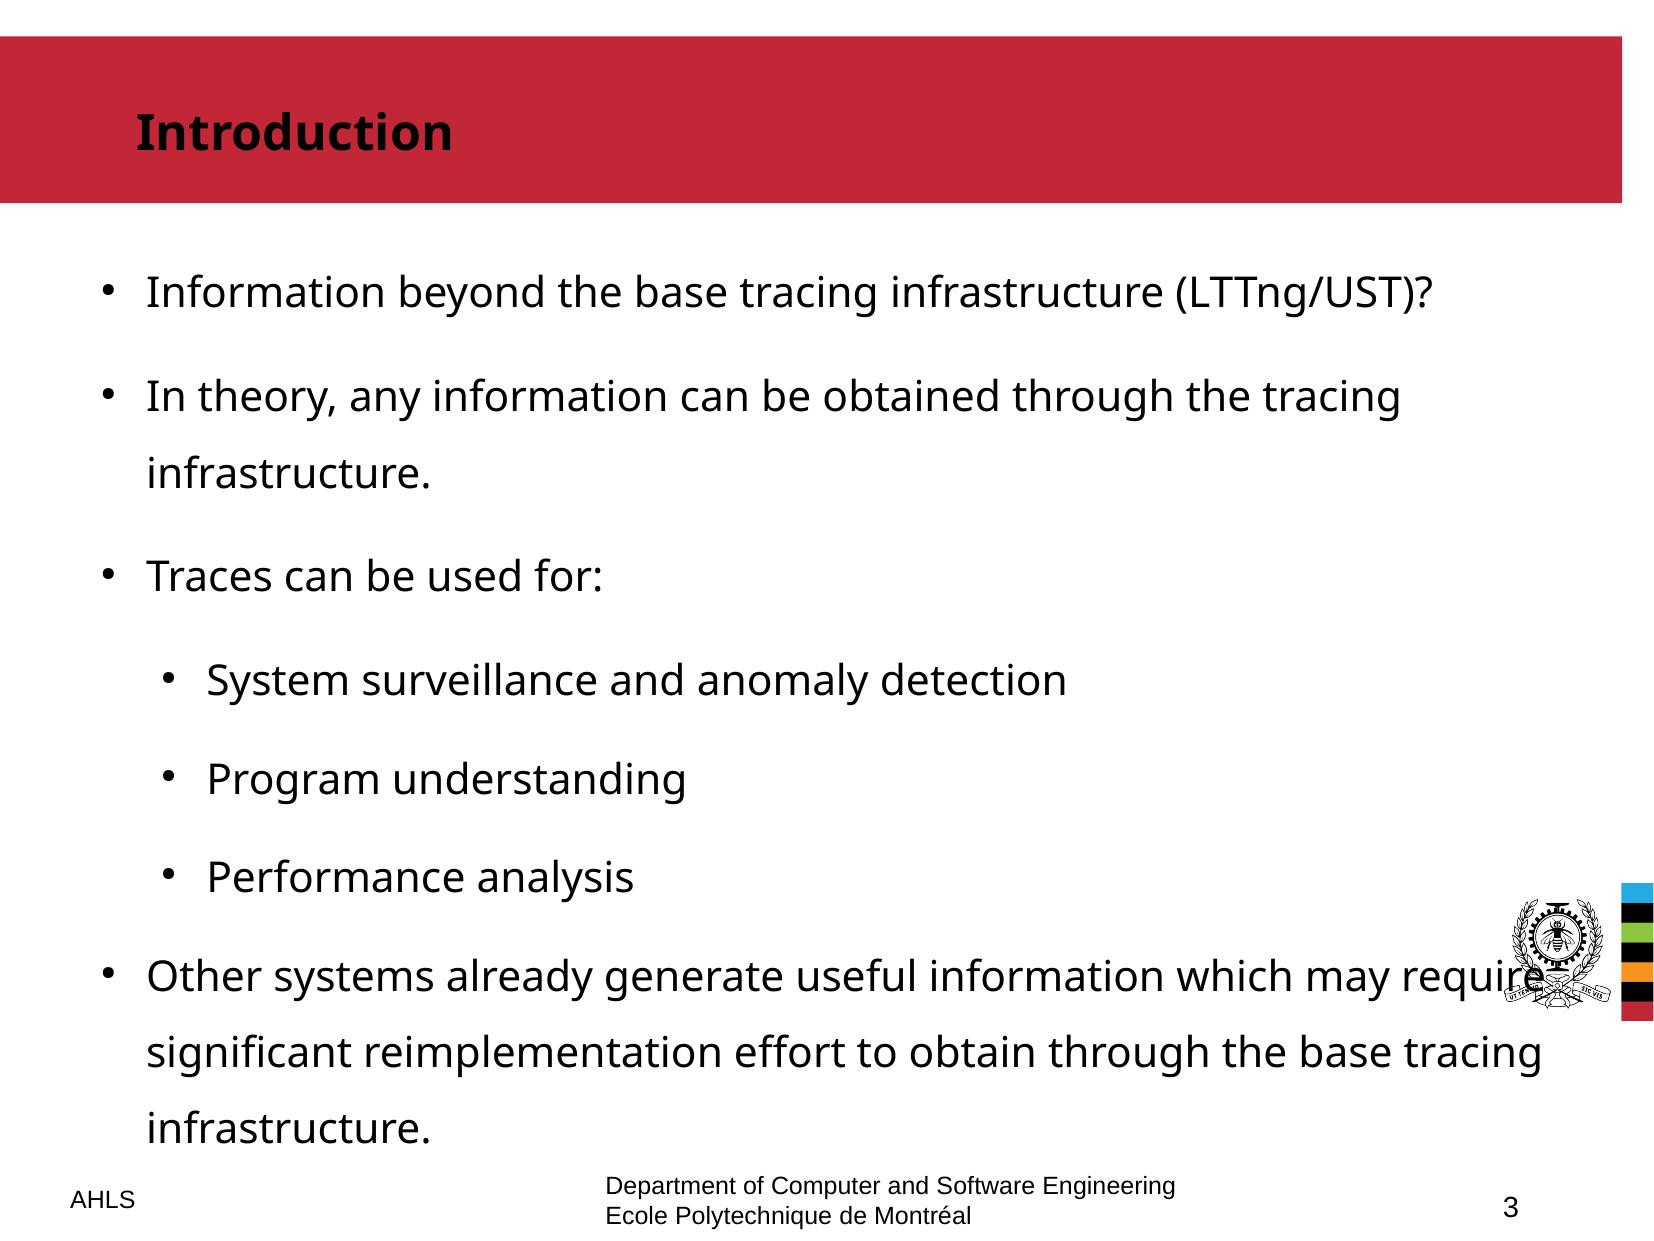

# Introduction
Information beyond the base tracing infrastructure (LTTng/UST)?
In theory, any information can be obtained through the tracing infrastructure.
Traces can be used for:
System surveillance and anomaly detection
Program understanding
Performance analysis
Other systems already generate useful information which may require significant reimplementation effort to obtain through the base tracing infrastructure.